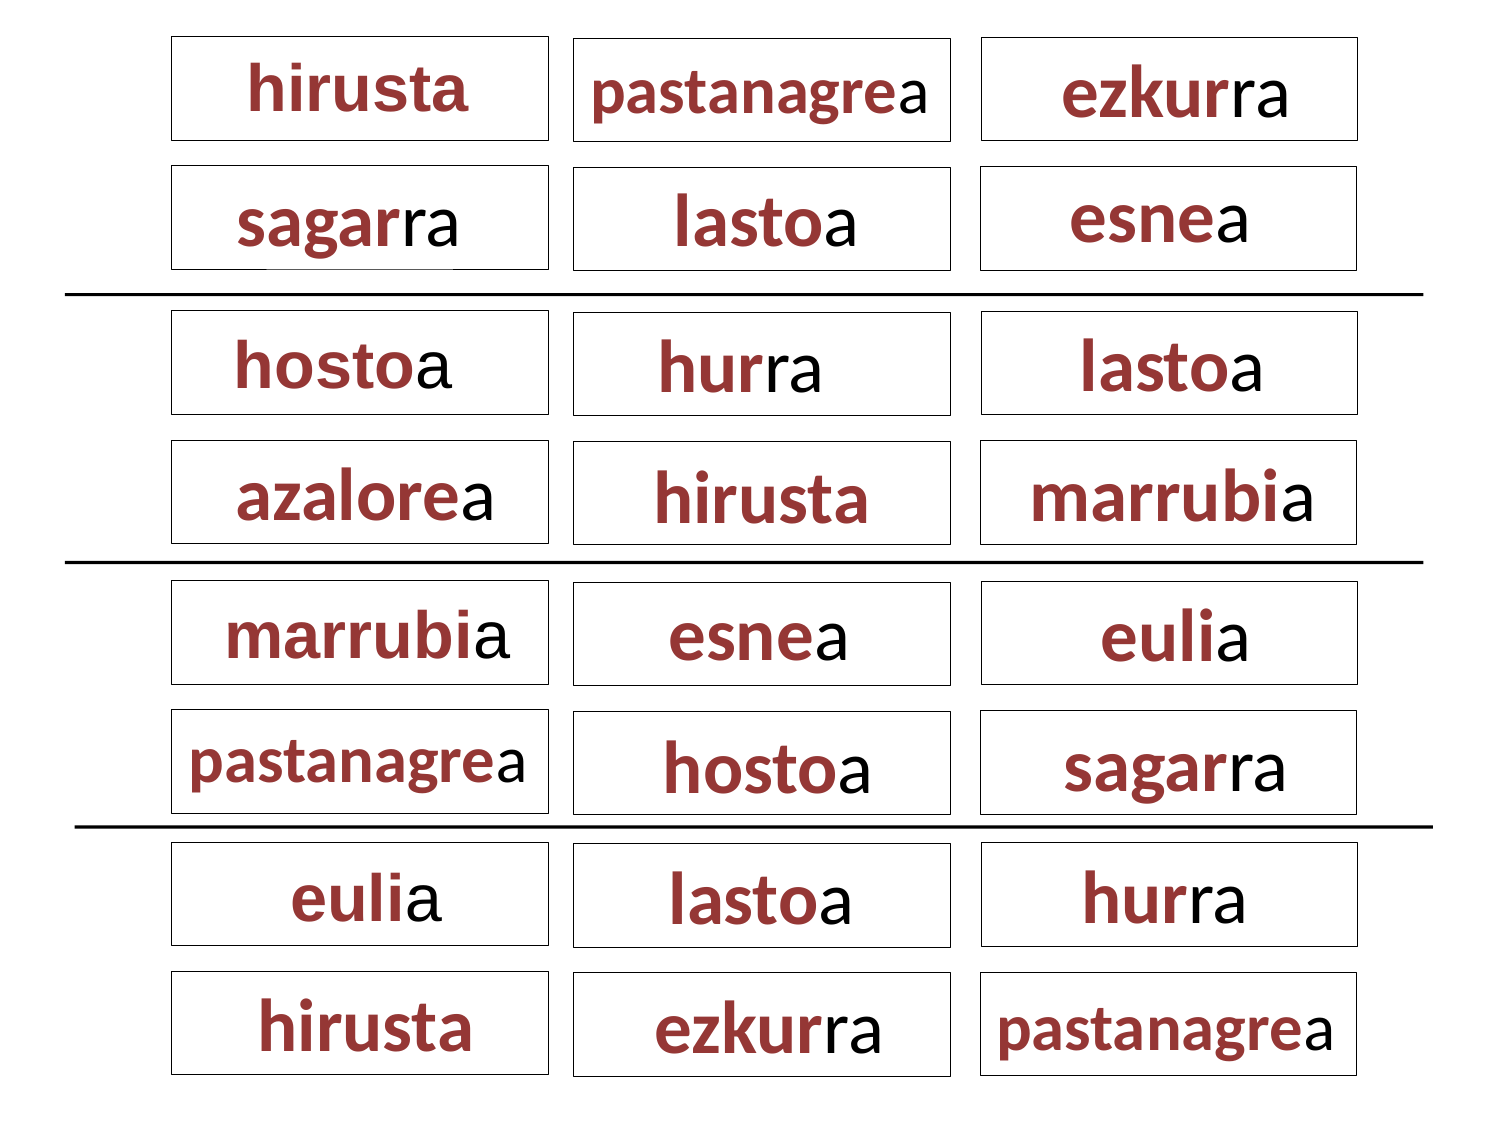

ezkurra
hirusta
pastanagrea
esnea
sagarra
lastoa
lastoa
hurra
hostoa
azalorea
marrubia
hirusta
esnea
eulia
marrubia
pastanagrea
sagarra
hostoa
hurra
lastoa
eulia
hirusta
ezkurra
pastanagrea